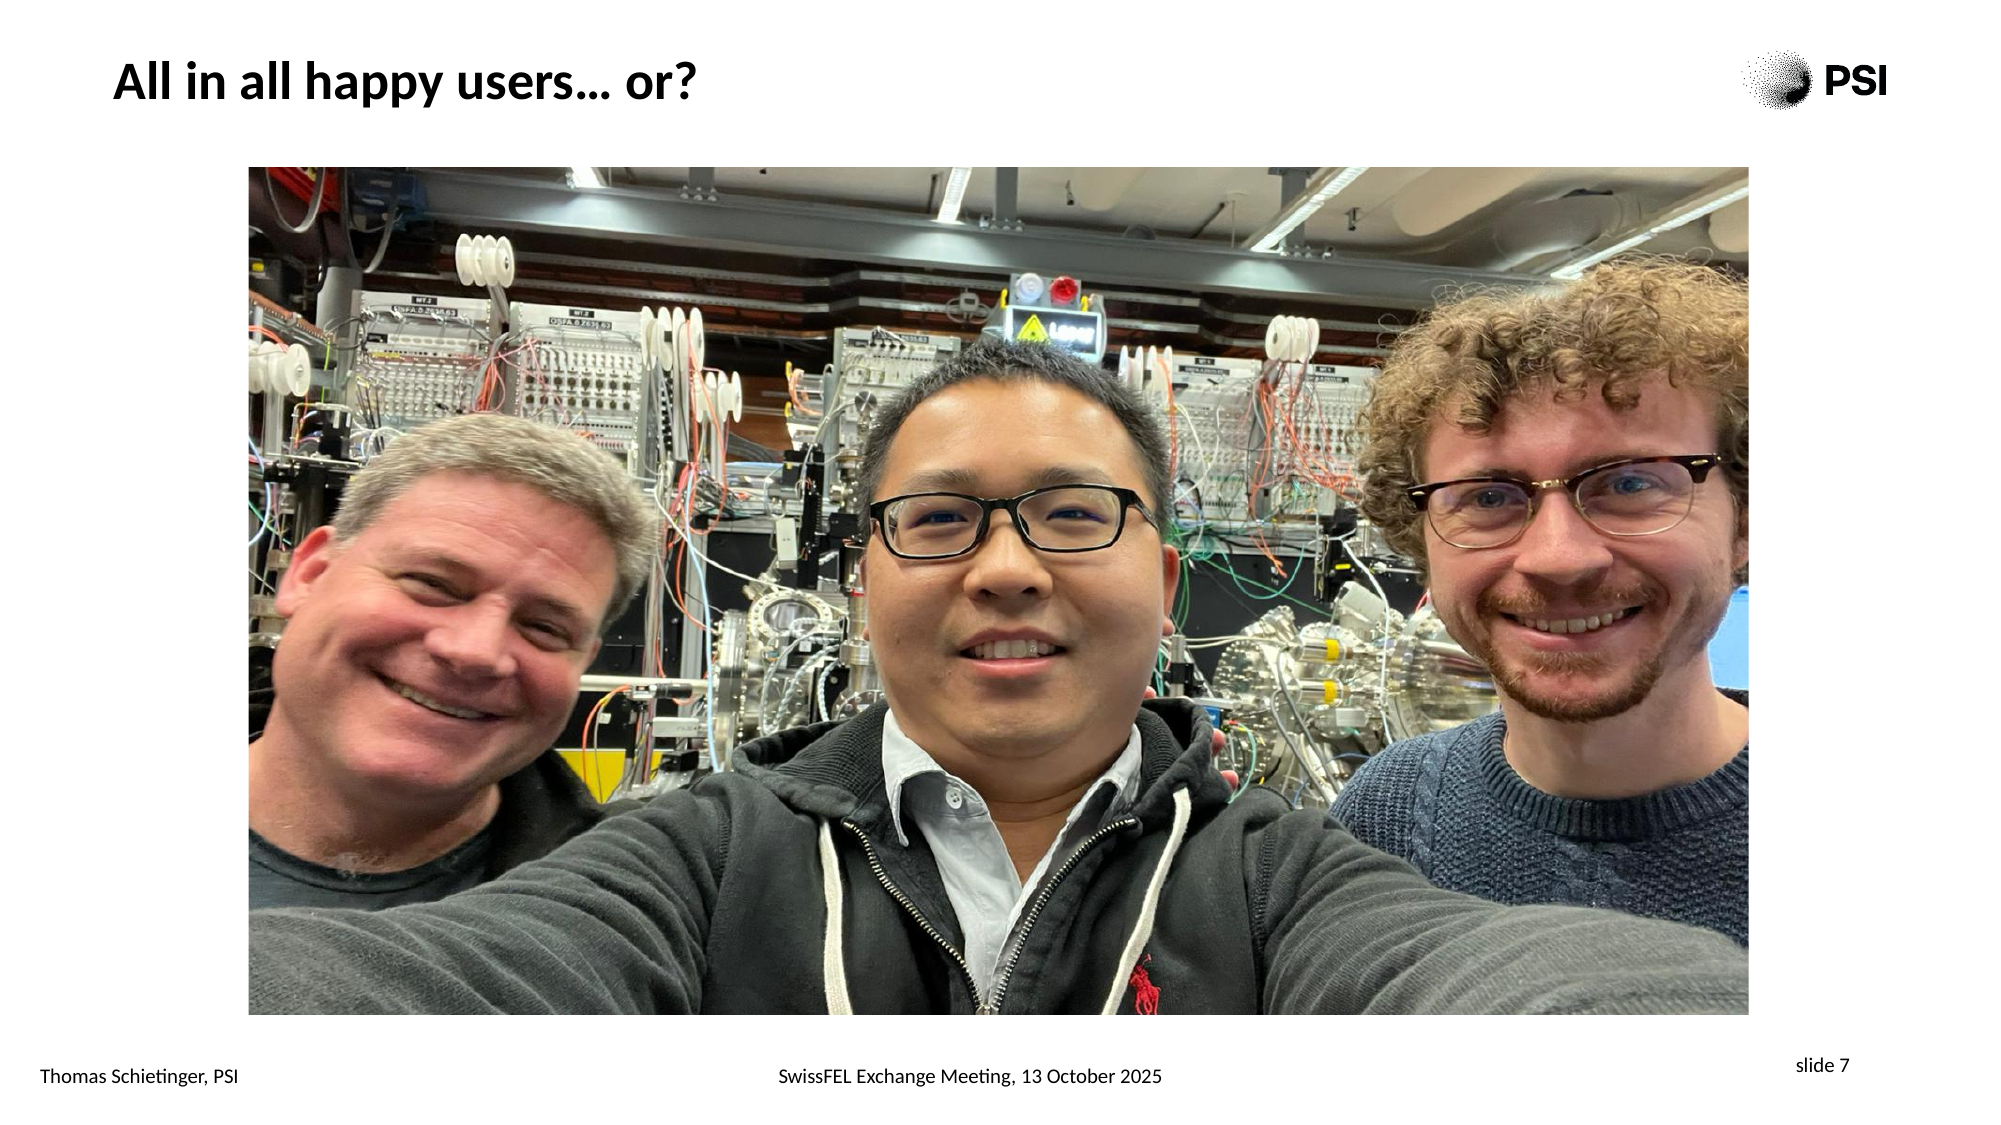

# All in all happy users… or?
7
PSI Center for Accelerator Science and Engineering